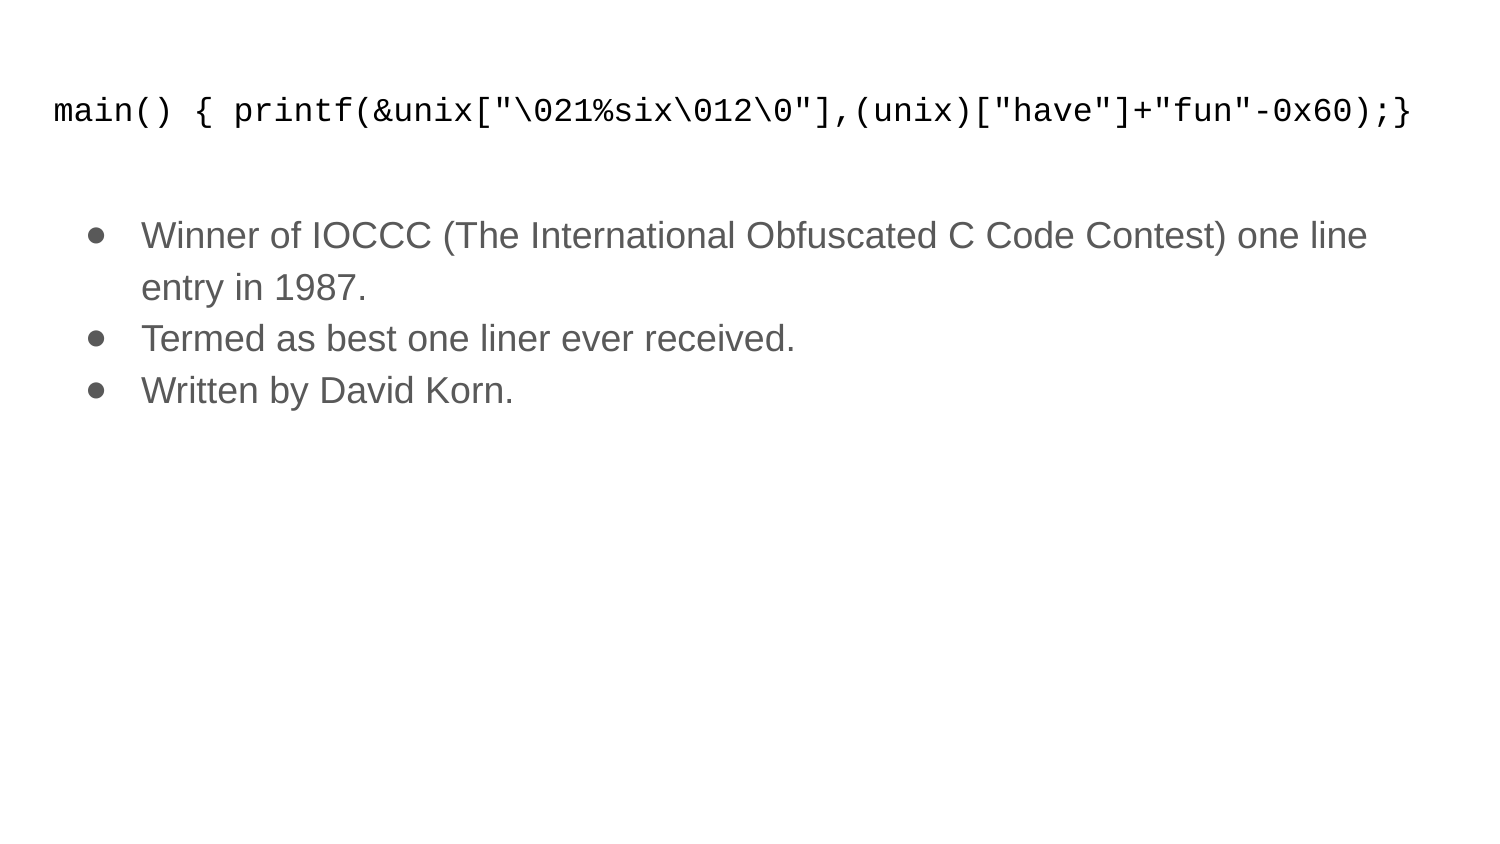

# main() { printf(&unix["\021%six\012\0"],(unix)["have"]+"fun"-0x60);}
Winner of IOCCC (The International Obfuscated C Code Contest) one line entry in 1987.
Termed as best one liner ever received.
Written by David Korn.